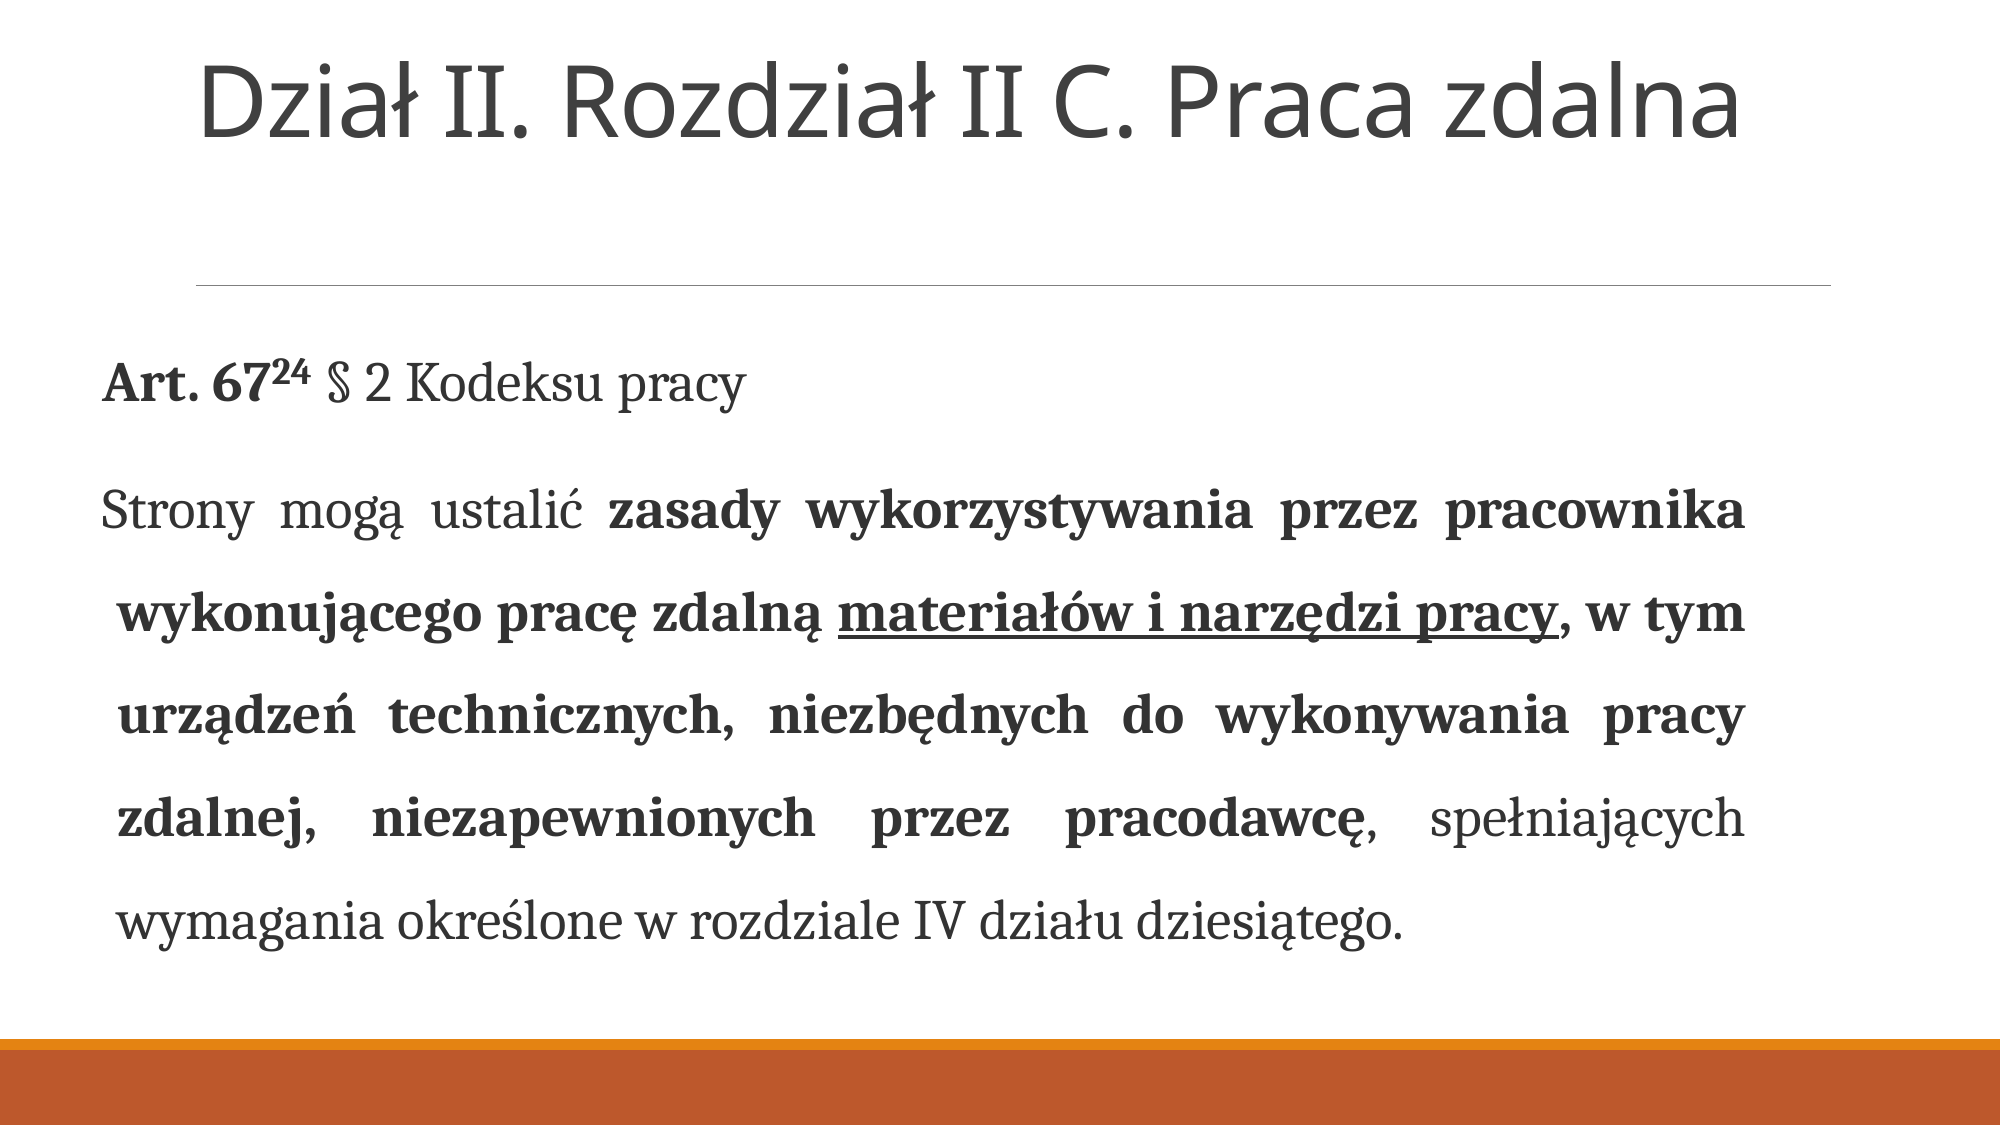

# Dział II. Rozdział II C. Praca zdalna
Art. 6724 § 2 Kodeksu pracy
Strony mogą ustalić zasady wykorzystywania przez pracownika wykonującego pracę zdalną materiałów i narzędzi pracy, w tym urządzeń technicznych, niezbędnych do wykonywania pracy zdalnej, niezapewnionych przez pracodawcę, spełniających wymagania określone w rozdziale IV działu dziesiątego.